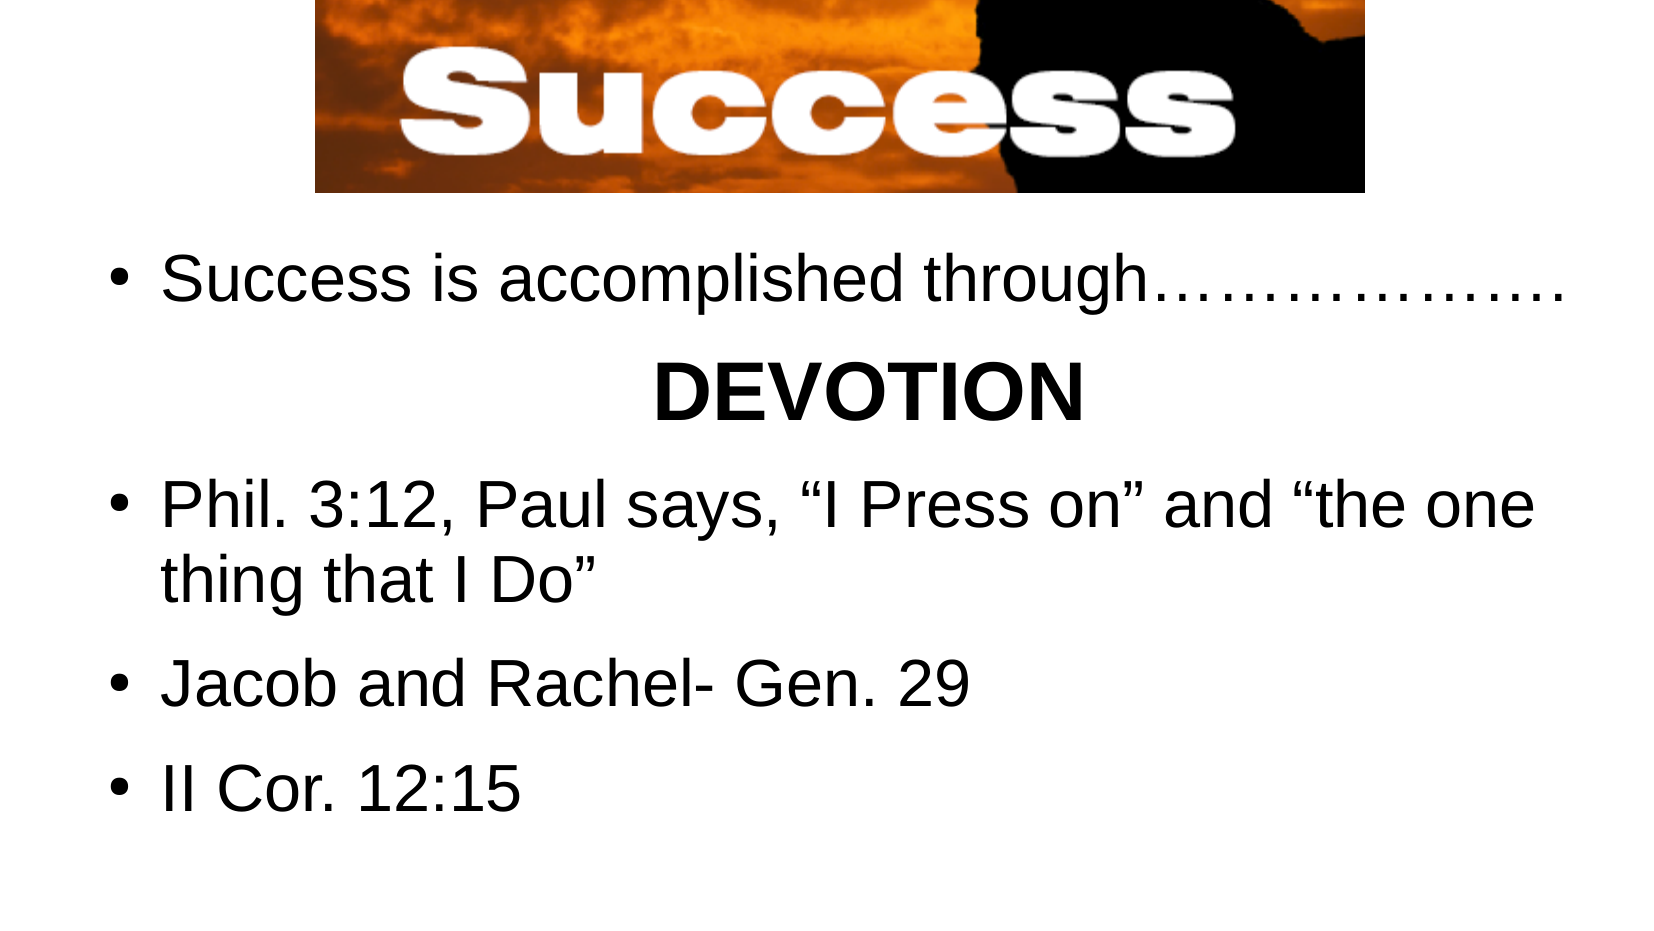

#
Success is accomplished through……………….
DEVOTION
Phil. 3:12, Paul says, “I Press on” and “the one thing that I Do”
Jacob and Rachel- Gen. 29
II Cor. 12:15